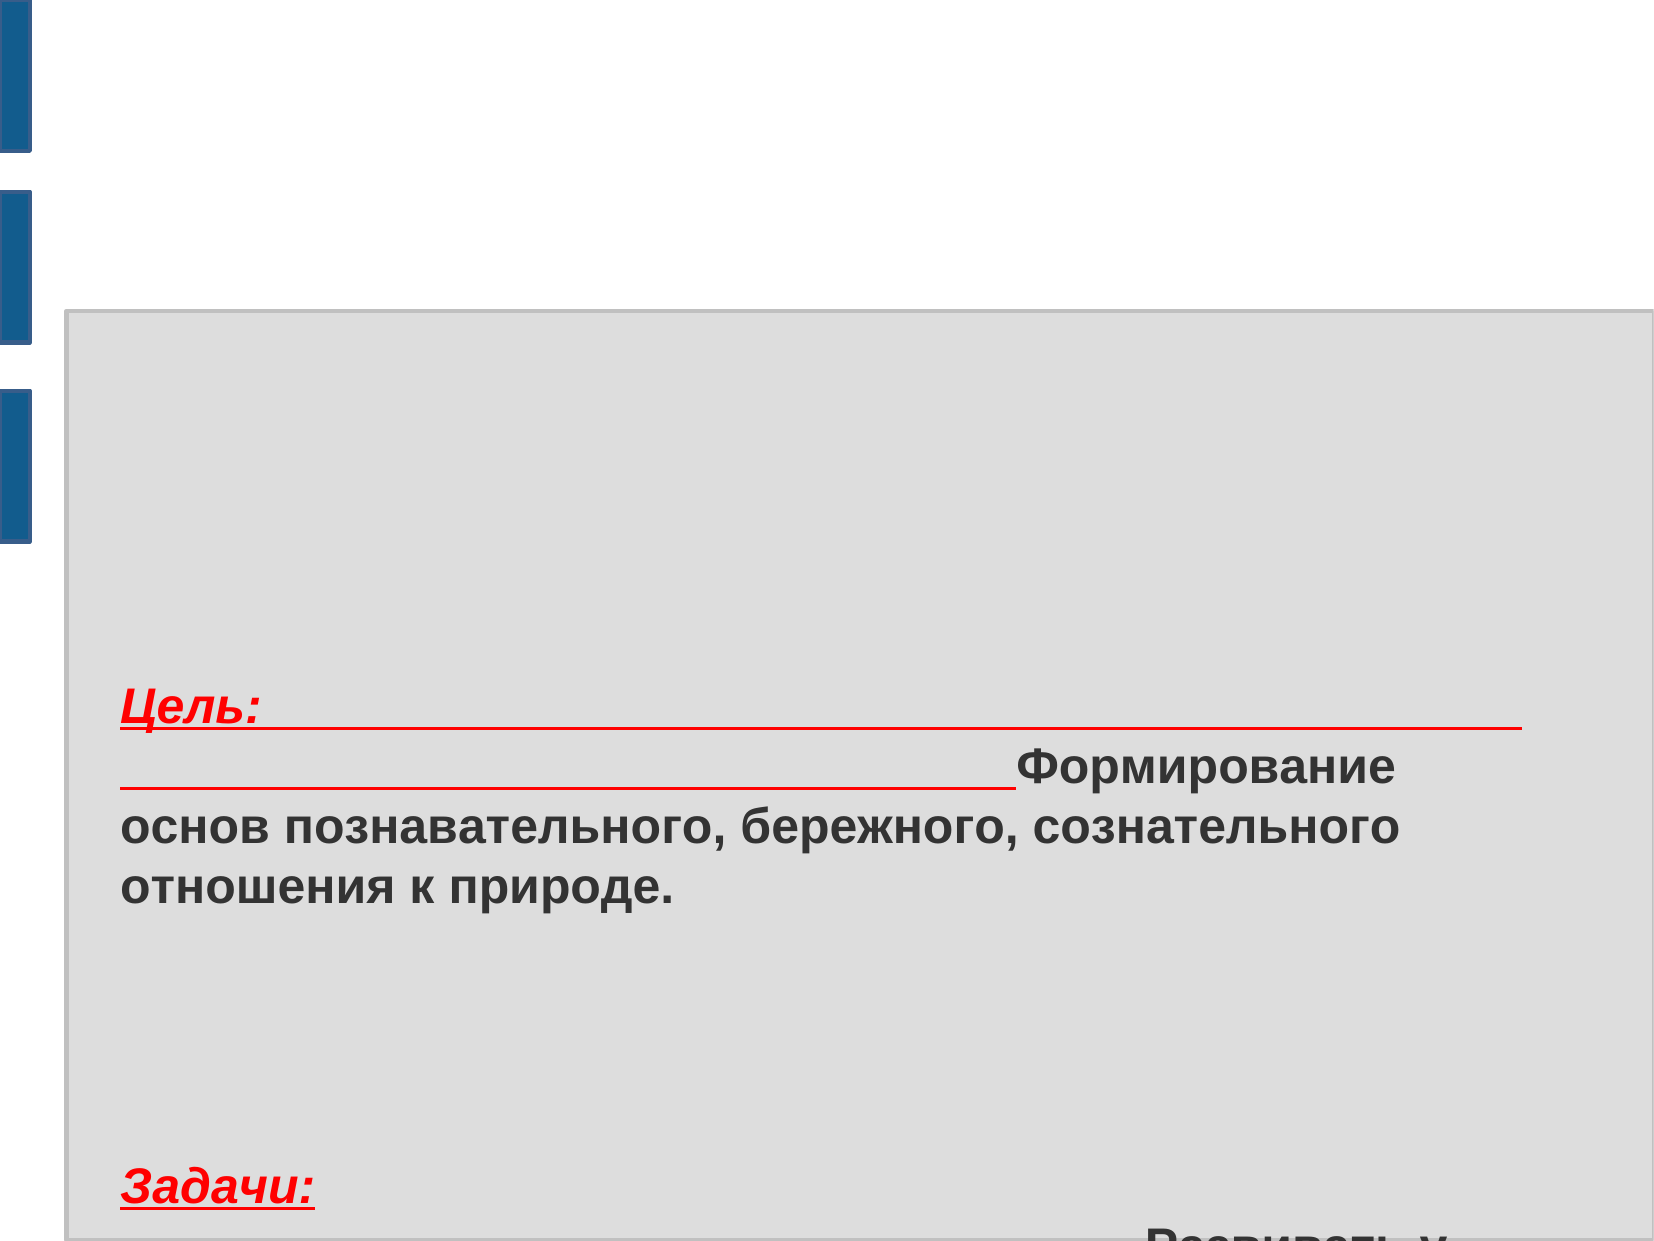

# Цель: Формирование основ познавательного, бережного, сознательного отношения к природе. Задачи: - Развивать у детей экологические представления, знания о ценности природы и правилах поведения в ней; - Помочь в накоплении детьми эмоционального общения с природой; - Воспитывать наблюдательность, любознательность и заботливое отношение к окружаеющему миру природы.